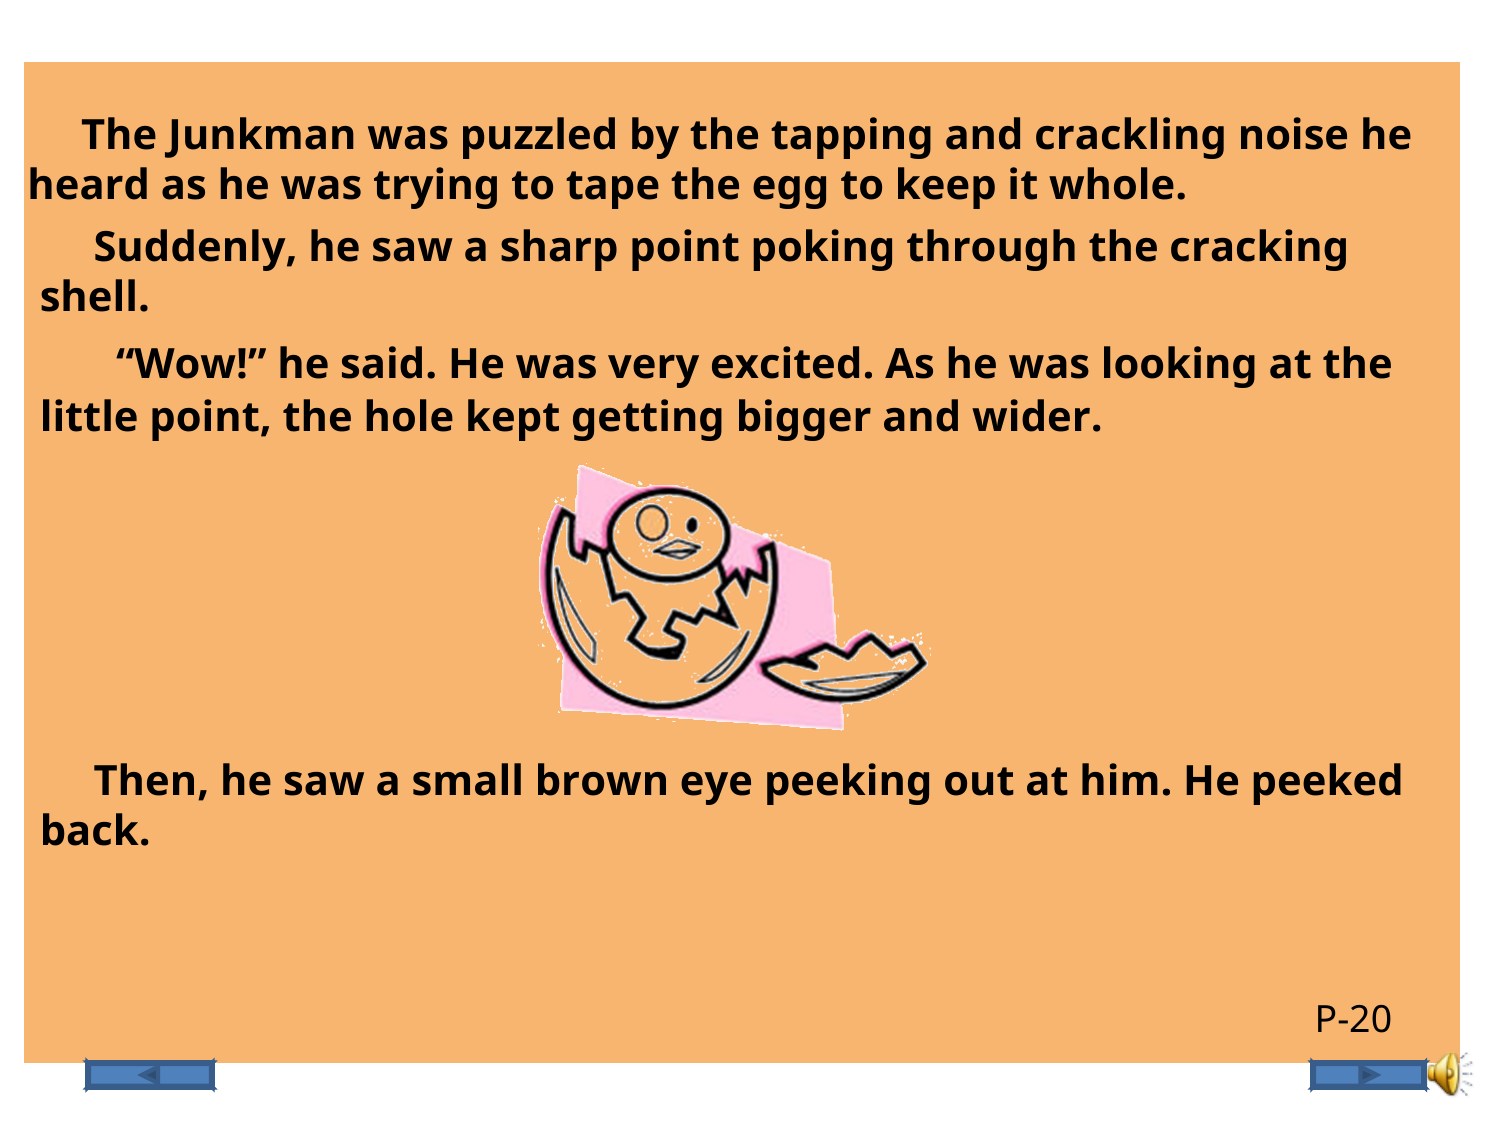

The Junkman was puzzled by the tapping and crackling noise he heard as he was trying to tape the egg to keep it whole.
 Suddenly, he saw a sharp point poking through the cracking shell.
 “Wow!” he said. He was very excited. As he was looking at the little point, the hole kept getting bigger and wider.
 Then, he saw a small brown eye peeking out at him. He peeked back.
P-20